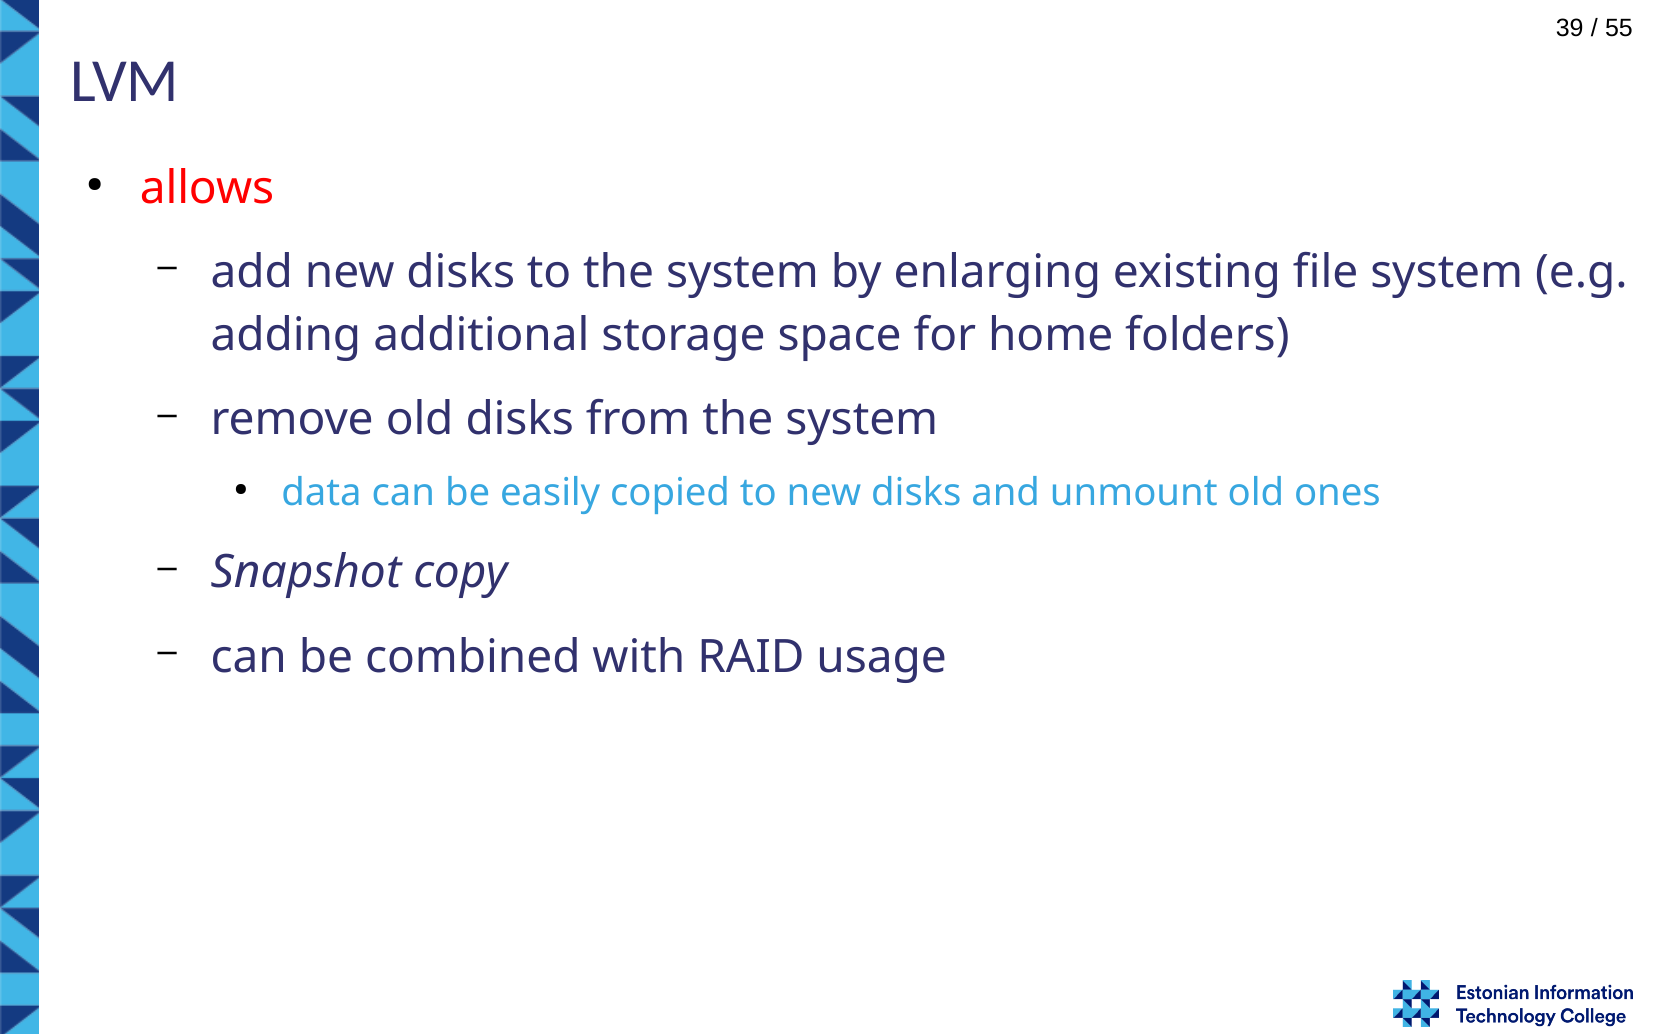

# LVM
allows
add new disks to the system by enlarging existing file system (e.g. adding additional storage space for home folders)
remove old disks from the system
data can be easily copied to new disks and unmount old ones
Snapshot copy
can be combined with RAID usage